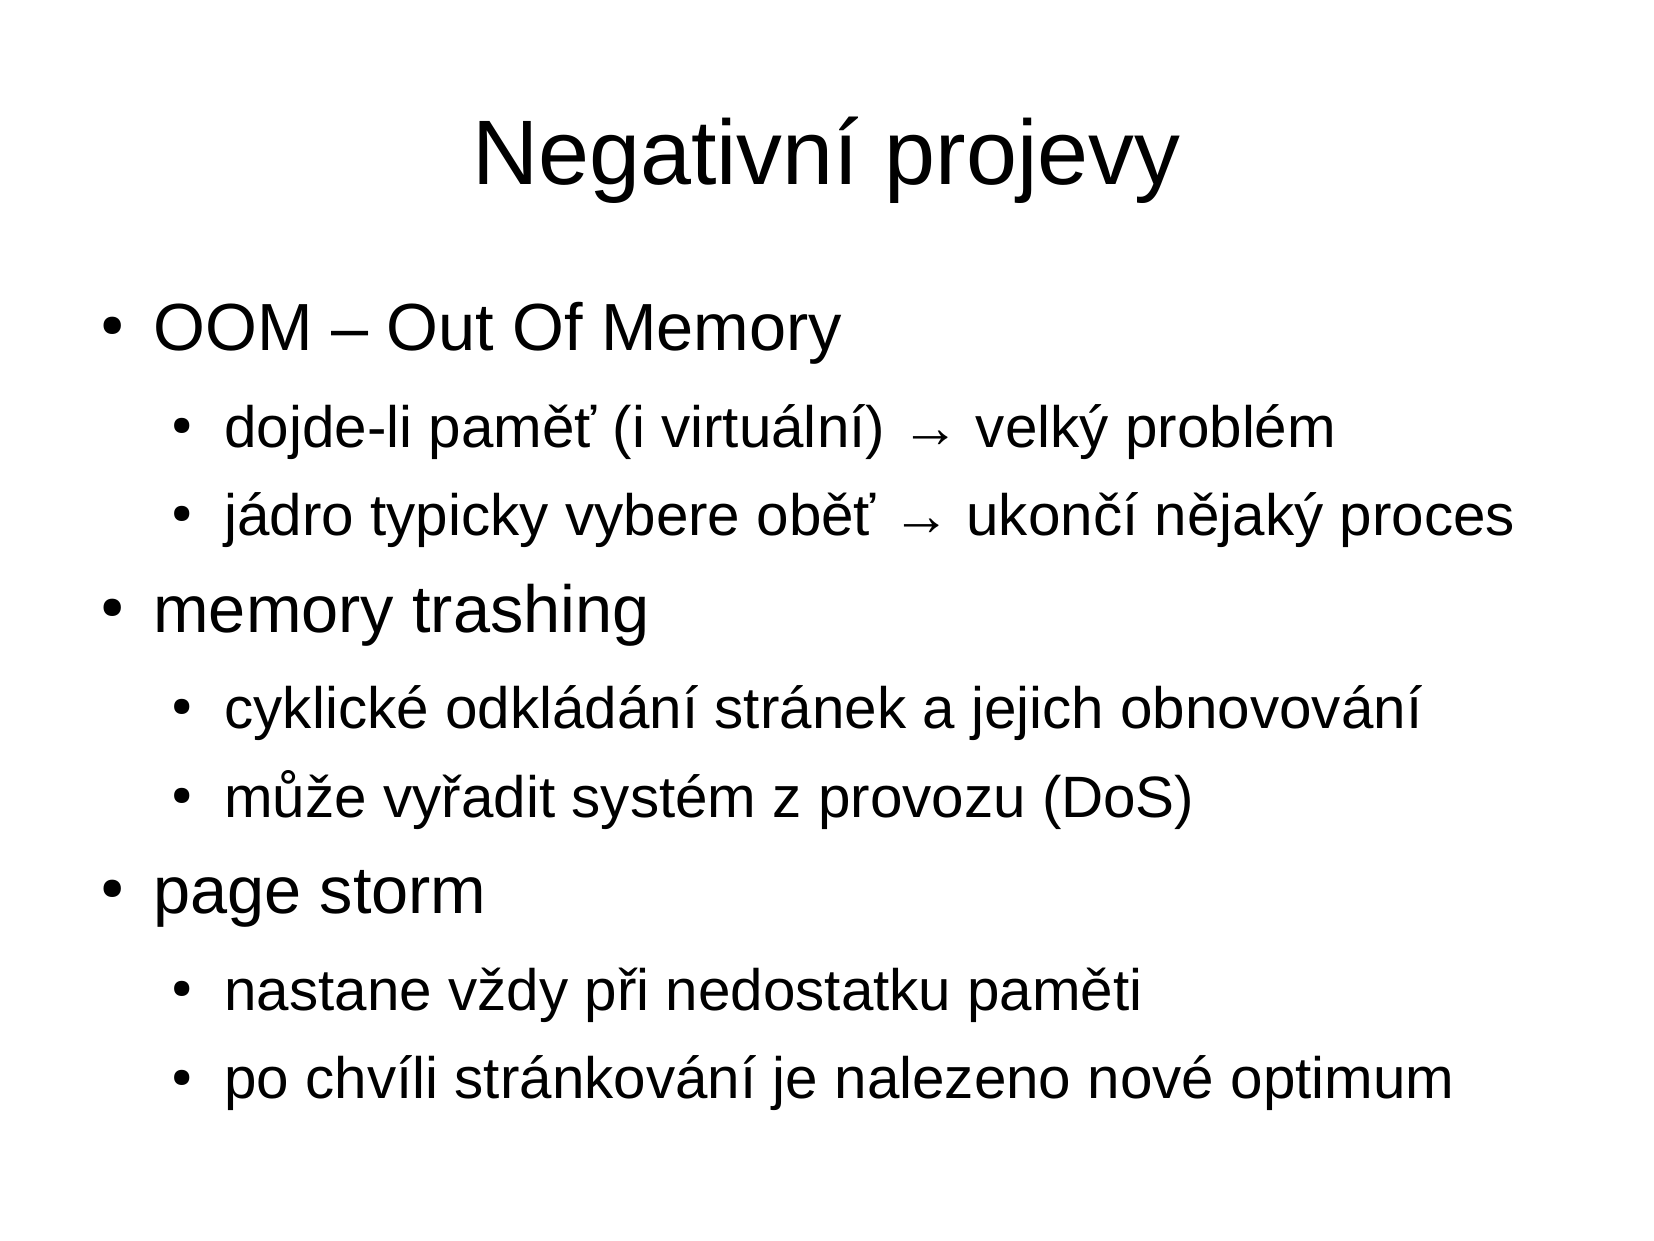

# Negativní projevy
OOM – Out Of Memory
dojde-li paměť (i virtuální) → velký problém
jádro typicky vybere oběť → ukončí nějaký proces
memory trashing
cyklické odkládání stránek a jejich obnovování
může vyřadit systém z provozu (DoS)
page storm
nastane vždy při nedostatku paměti
po chvíli stránkování je nalezeno nové optimum